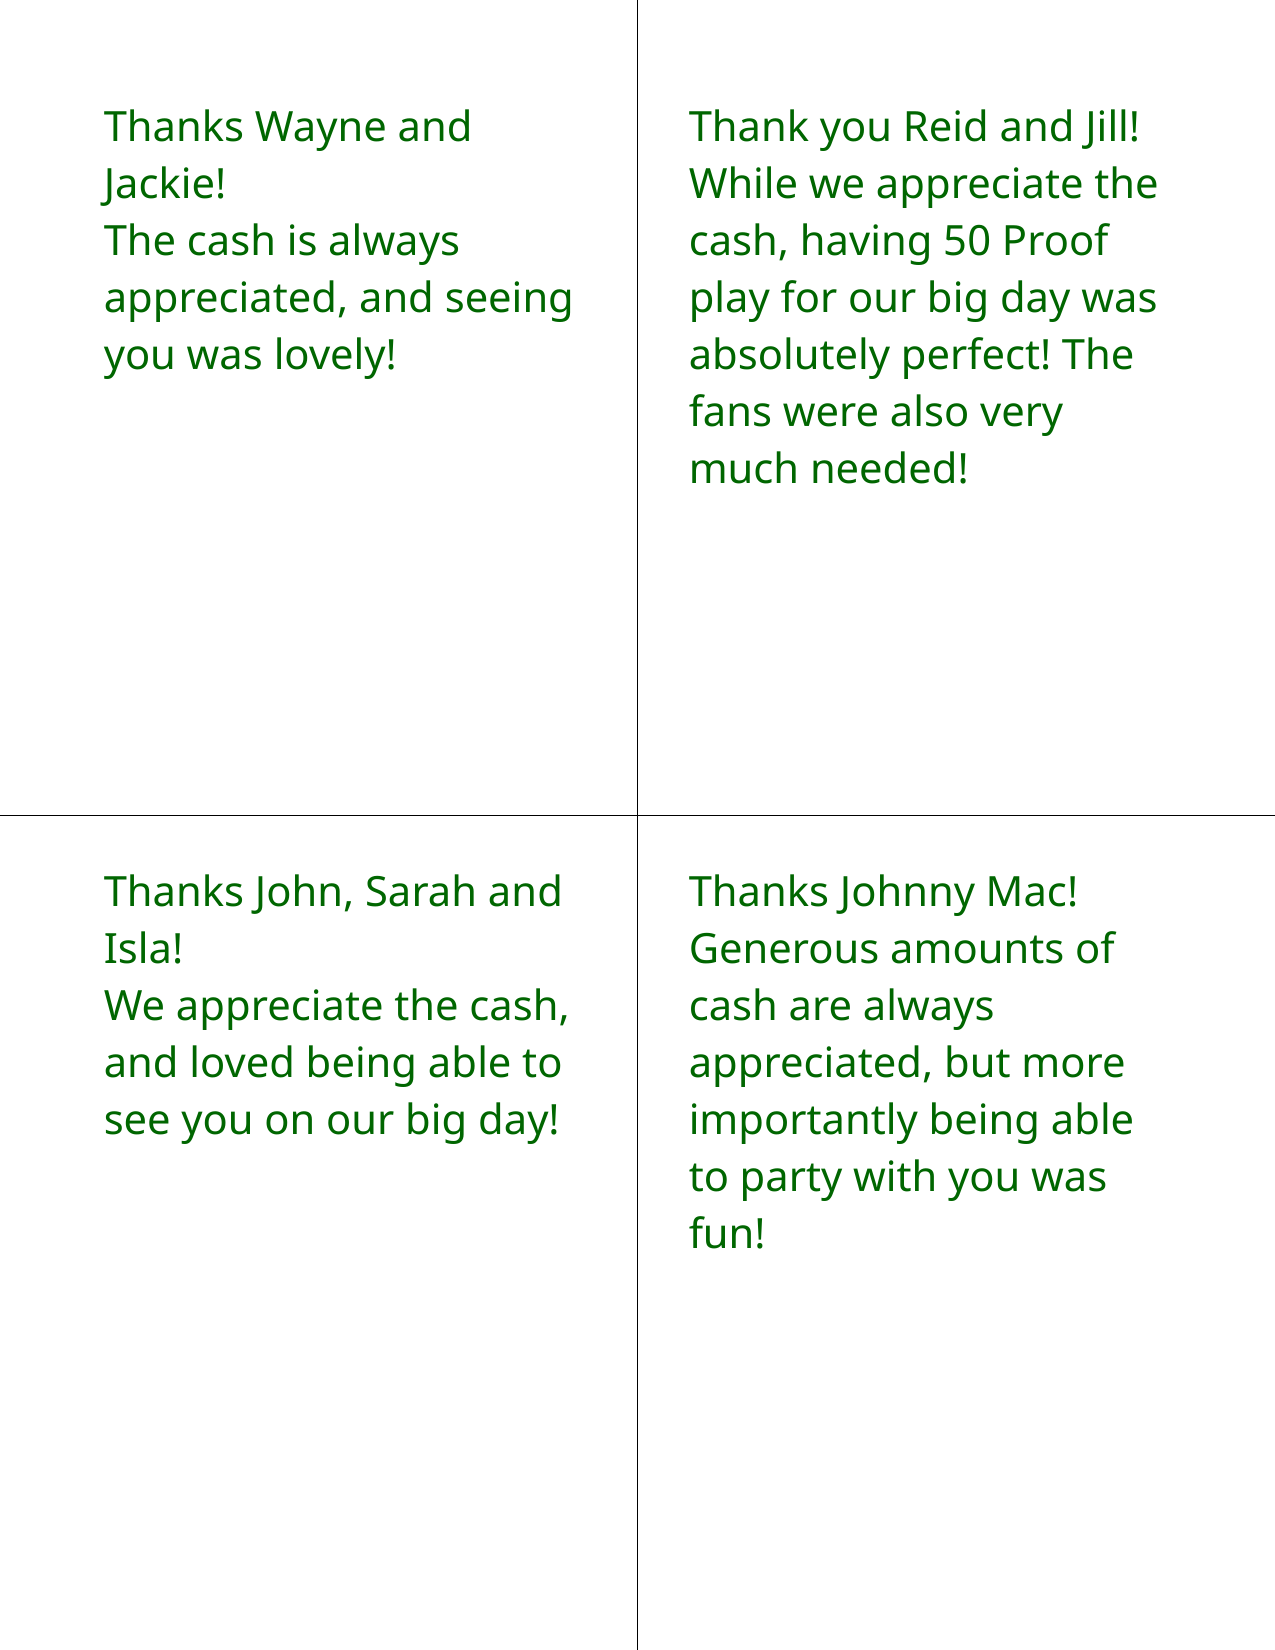

Thanks Wayne and Jackie!
The cash is always appreciated, and seeing you was lovely!
Thank you Reid and Jill!
While we appreciate the cash, having 50 Proof play for our big day was absolutely perfect! The fans were also very much needed!
Thanks John, Sarah and Isla!
We appreciate the cash, and loved being able to see you on our big day!
Thanks Johnny Mac! Generous amounts of cash are always appreciated, but more importantly being able to party with you was fun!